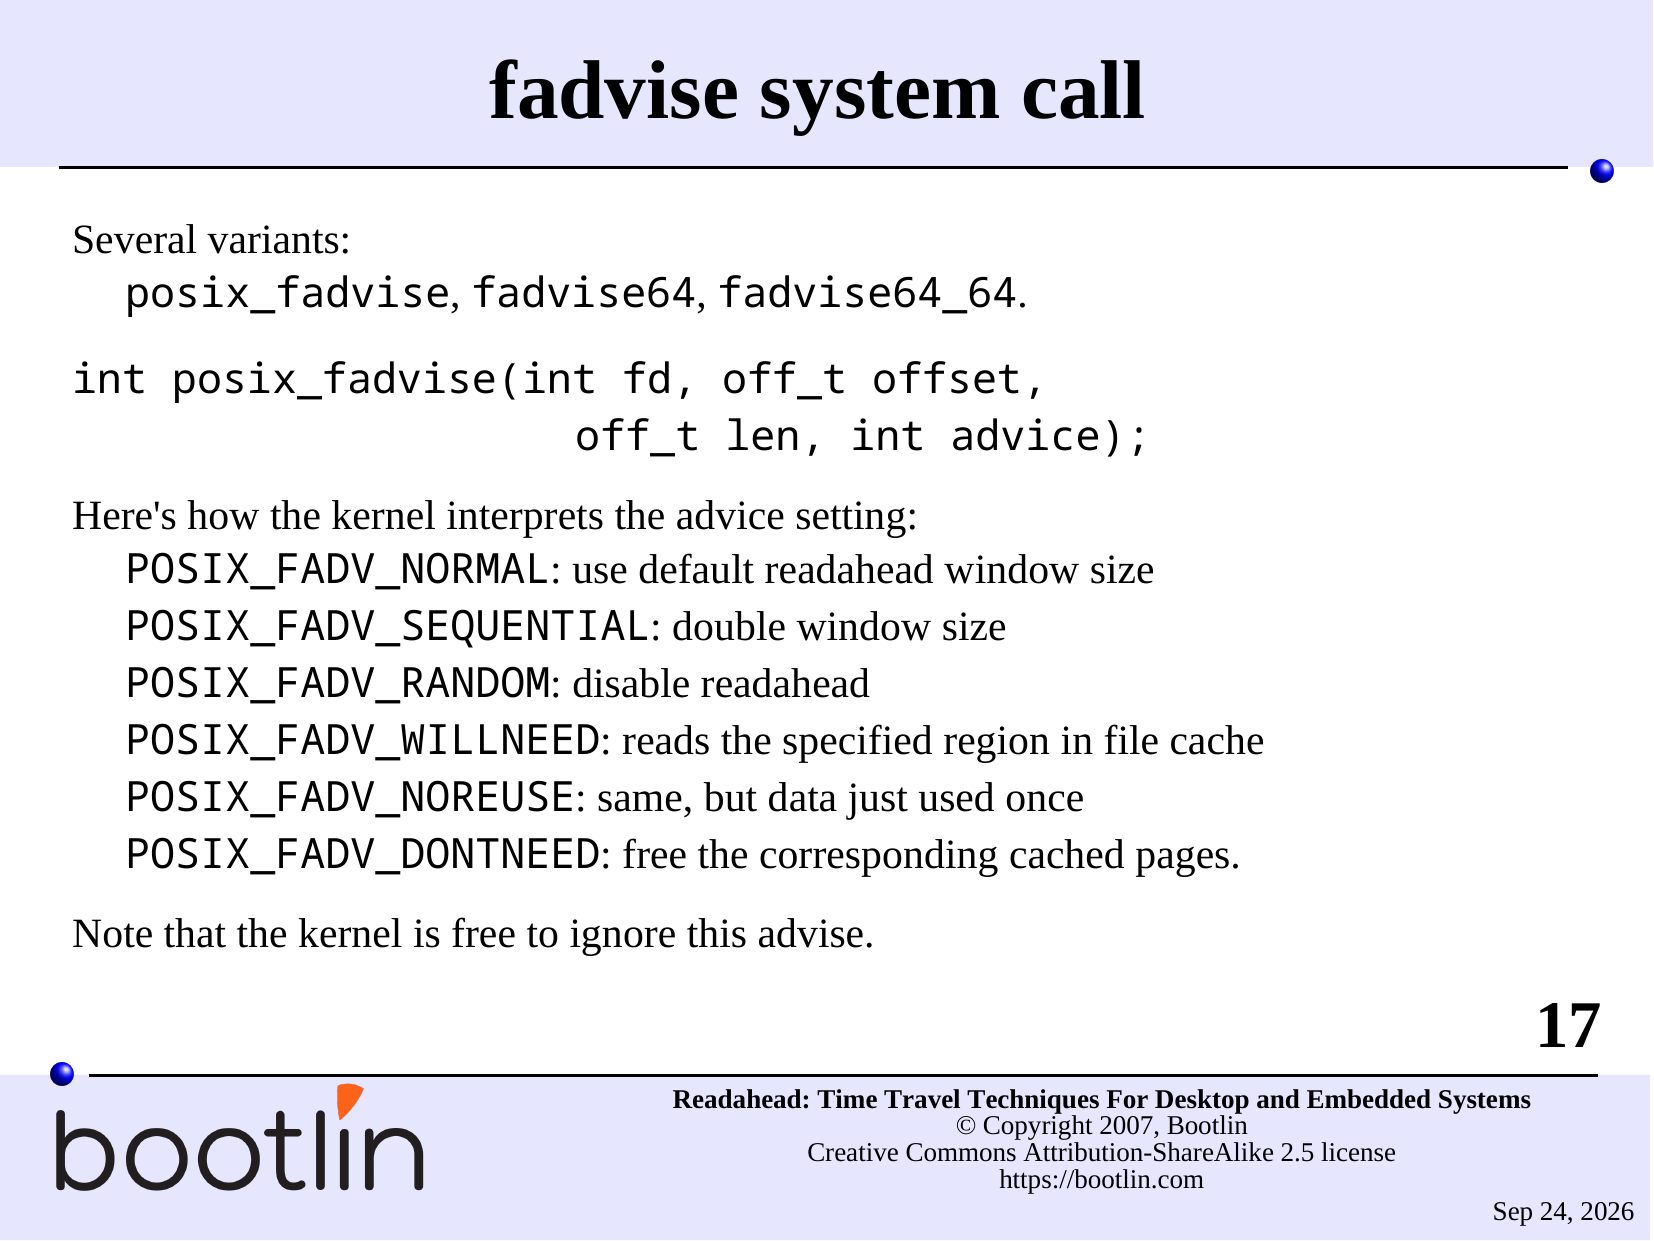

# fadvise system call
Several variants:
posix_fadvise, fadvise64, fadvise64_64.
int posix_fadvise(int fd, off_t offset,
						off_t len, int advice);
Here's how the kernel interprets the advice setting:
POSIX_FADV_NORMAL: use default readahead window size
POSIX_FADV_SEQUENTIAL: double window size
POSIX_FADV_RANDOM: disable readahead
POSIX_FADV_WILLNEED: reads the specified region in file cache
POSIX_FADV_NOREUSE: same, but data just used once
POSIX_FADV_DONTNEED: free the corresponding cached pages.
Note that the kernel is free to ignore this advise.